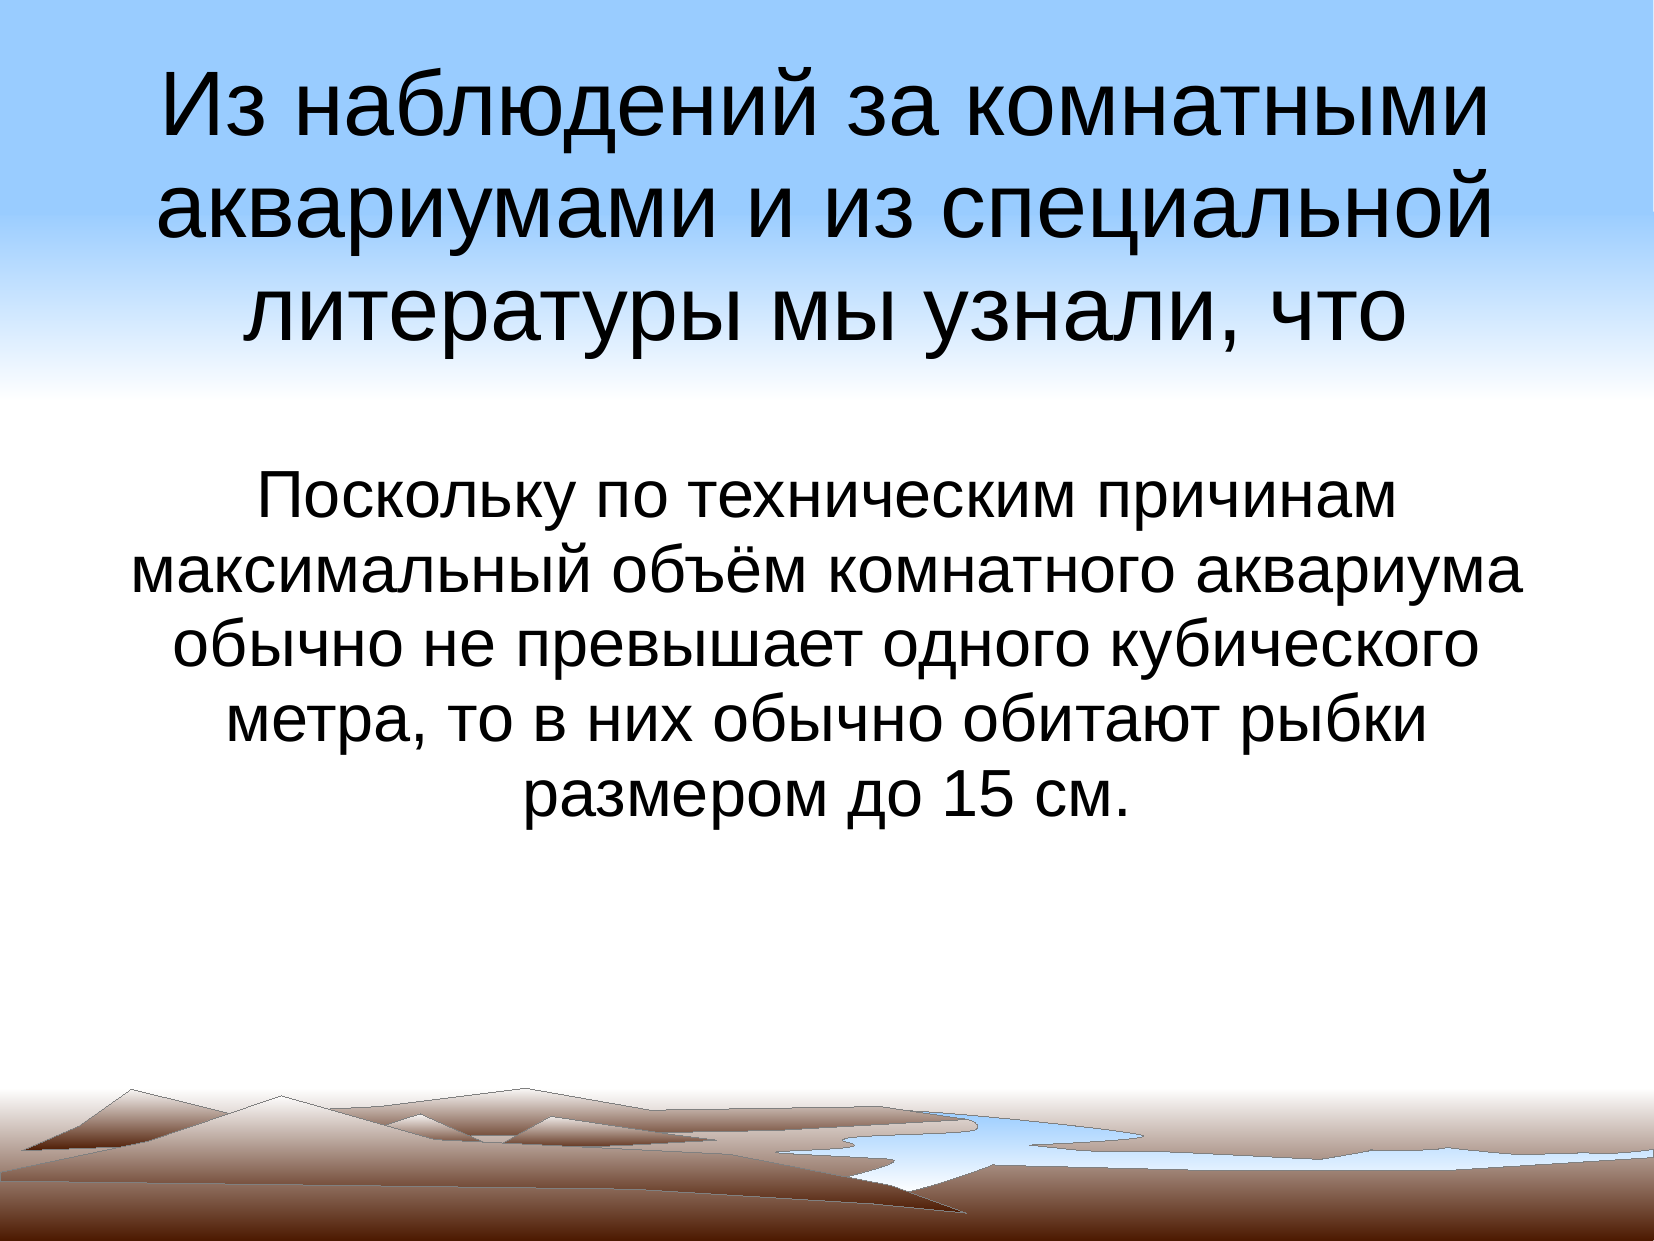

# Из наблюдений за комнатными аквариумами и из специальной литературы мы узнали, что
Поскольку по техническим причинам максимальный объём комнатного аквариума обычно не превышает одного кубического метра, то в них обычно обитают рыбки размером до 15 см.